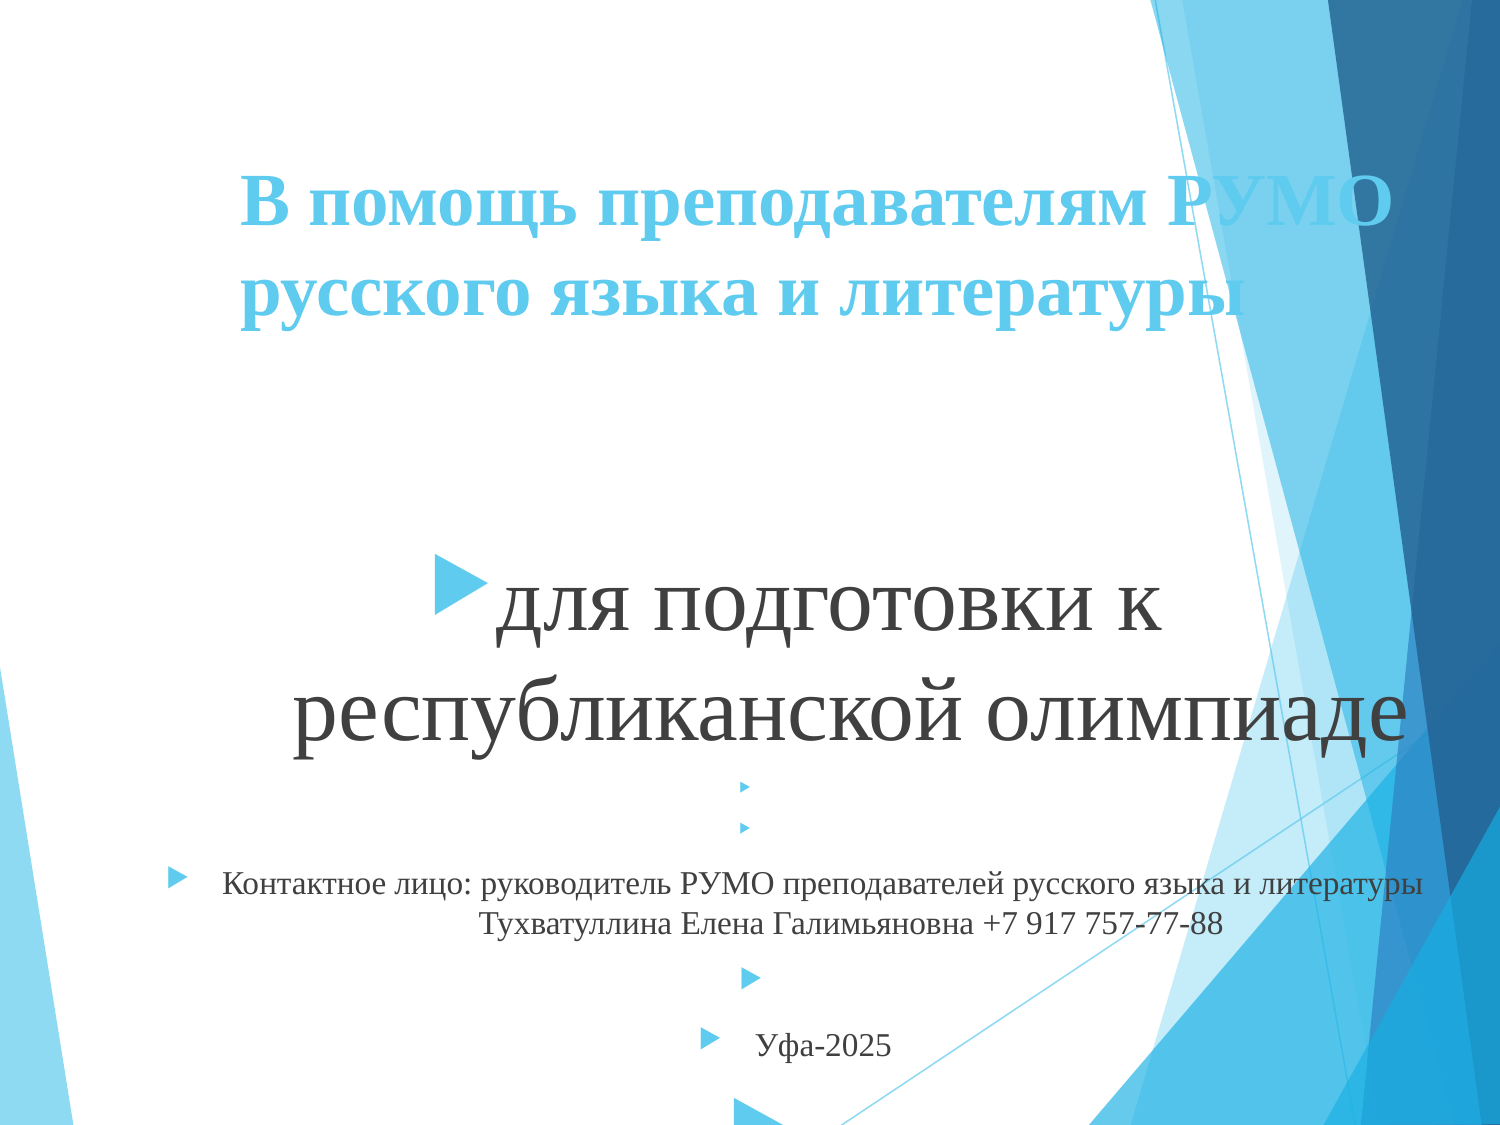

# В помощь преподавателям РУМО русского языка и литературы
для подготовки к республиканской олимпиаде
Контактное лицо: руководитель РУМО преподавателей русского языка и литературы Тухватуллина Елена Галимьяновна +7 917 757-77-88
Уфа-2025